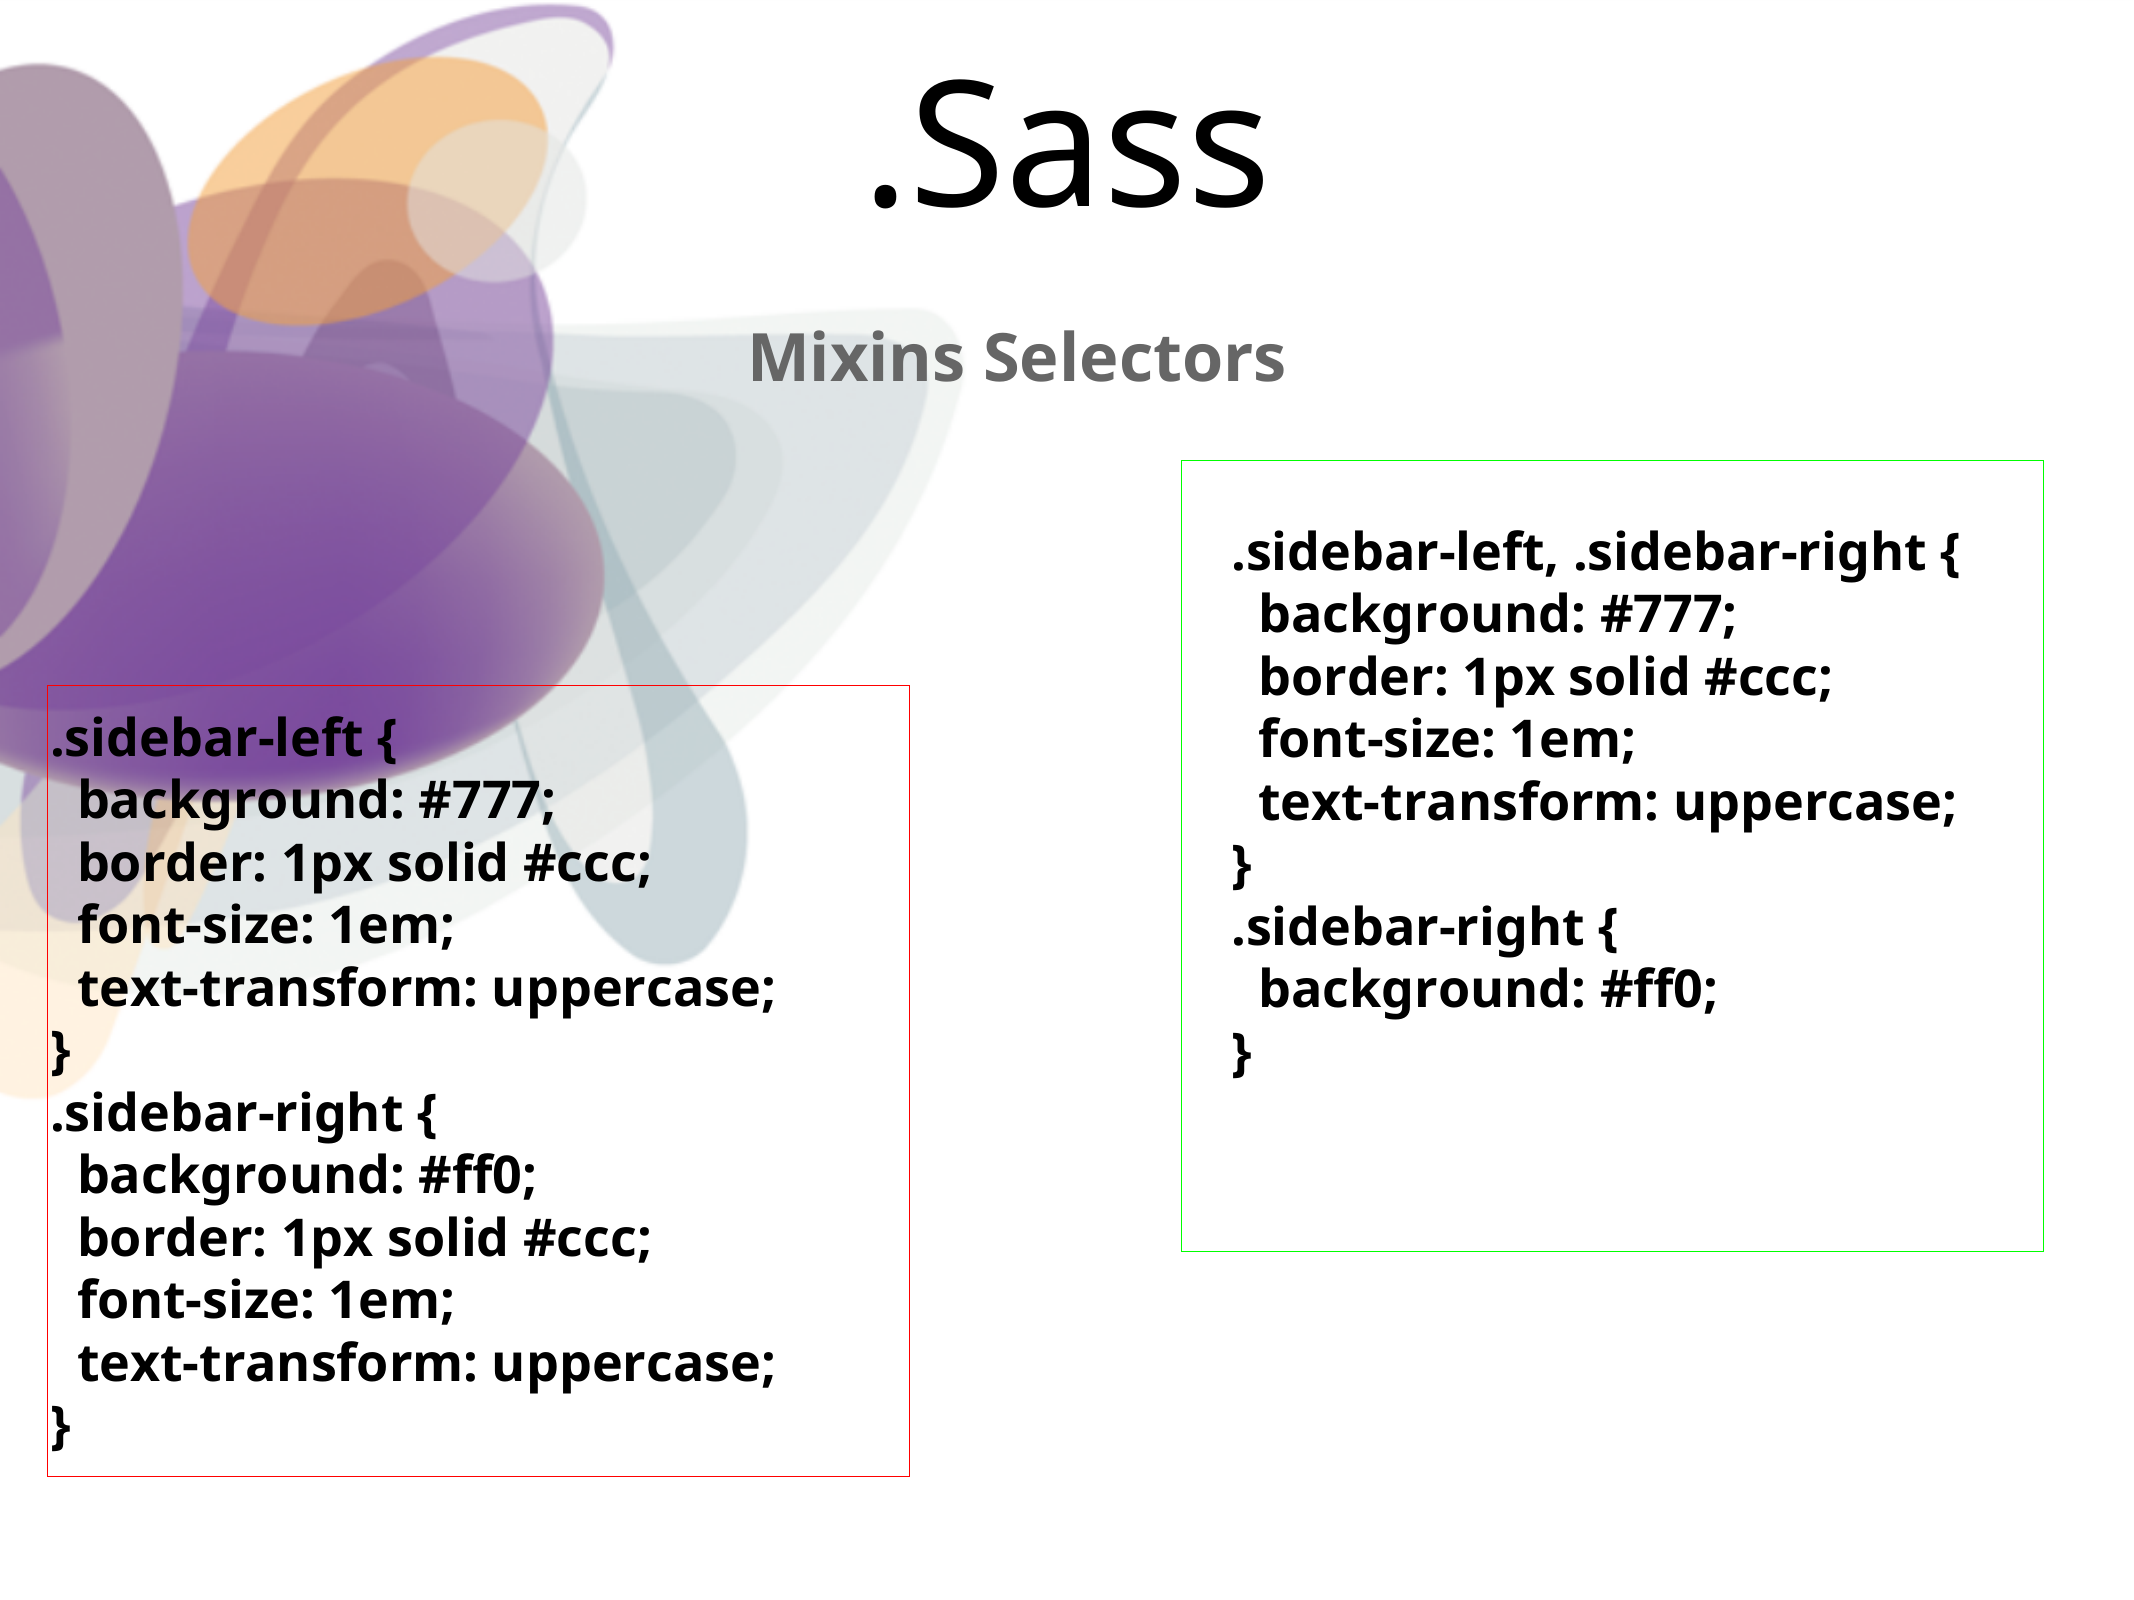

.Sass
Mixins Selectors
.sidebar-left, .sidebar-right {
 background: #777;
 border: 1px solid #ccc;
 font-size: 1em;
 text-transform: uppercase;
}
.sidebar-right {
 background: #ff0;
}
.sidebar-left {
 background: #777;
 border: 1px solid #ccc;
 font-size: 1em;
 text-transform: uppercase;
}
.sidebar-right {
 background: #ff0;
 border: 1px solid #ccc;
 font-size: 1em;
 text-transform: uppercase;
}